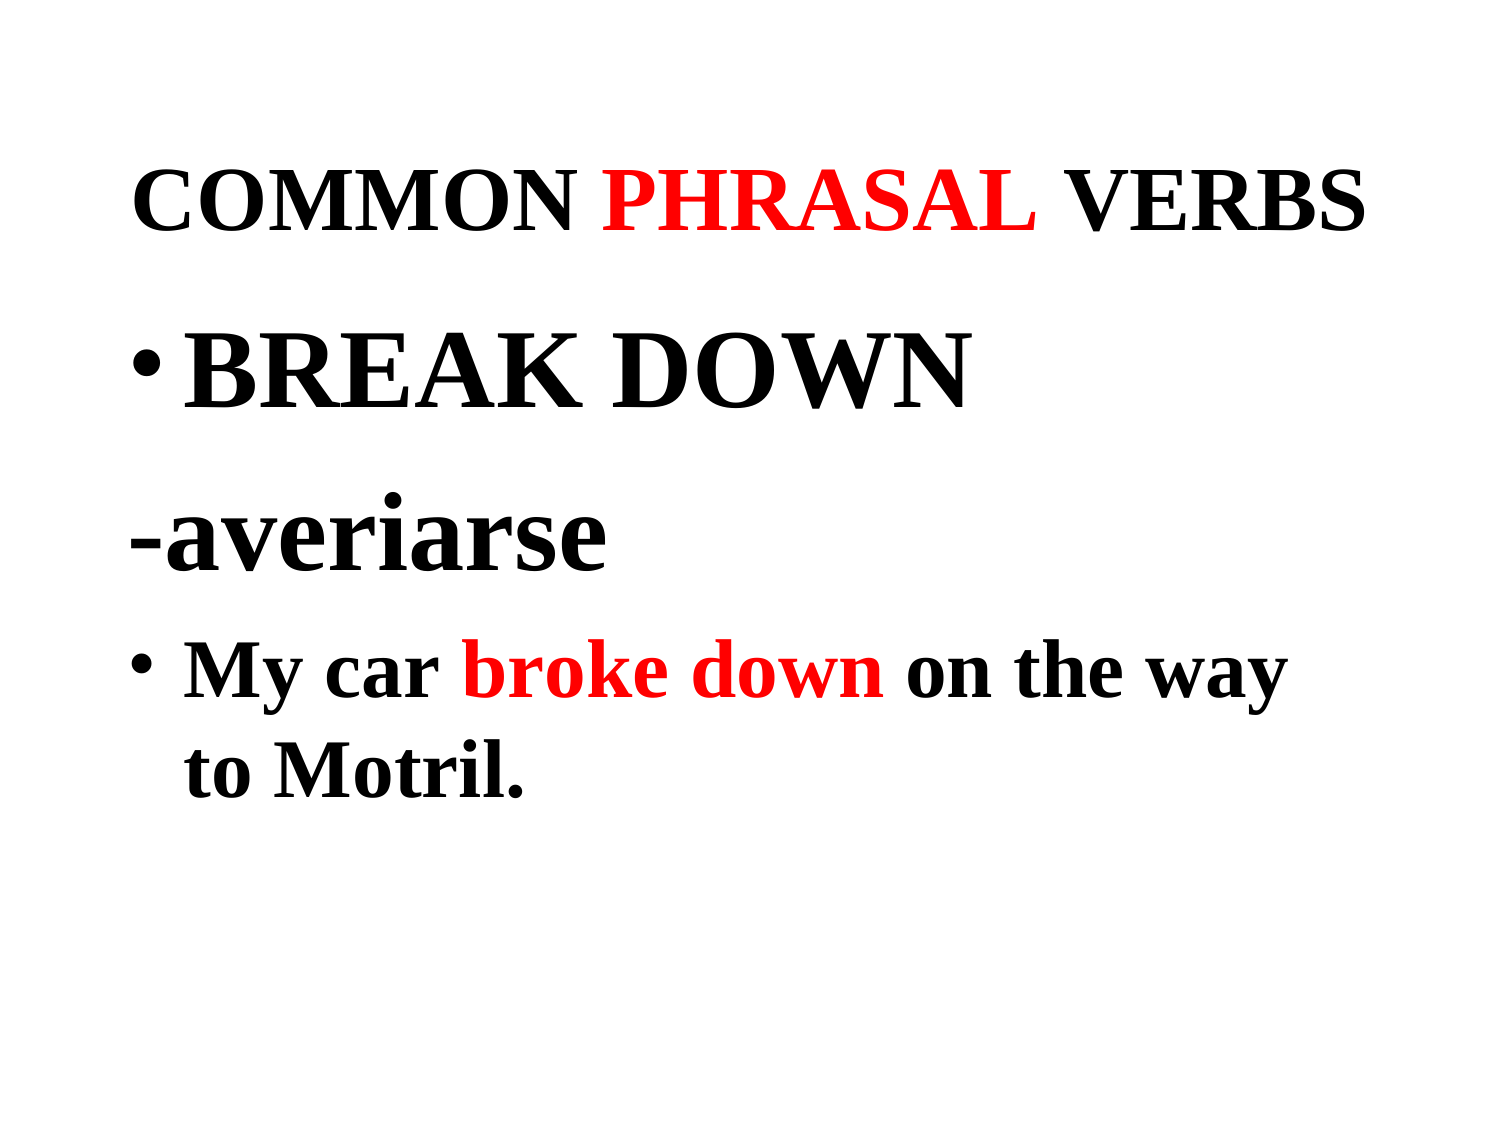

# COMMON PHRASAL VERBS
BREAK DOWN
-averiarse
My car broke down on the way to Motril.